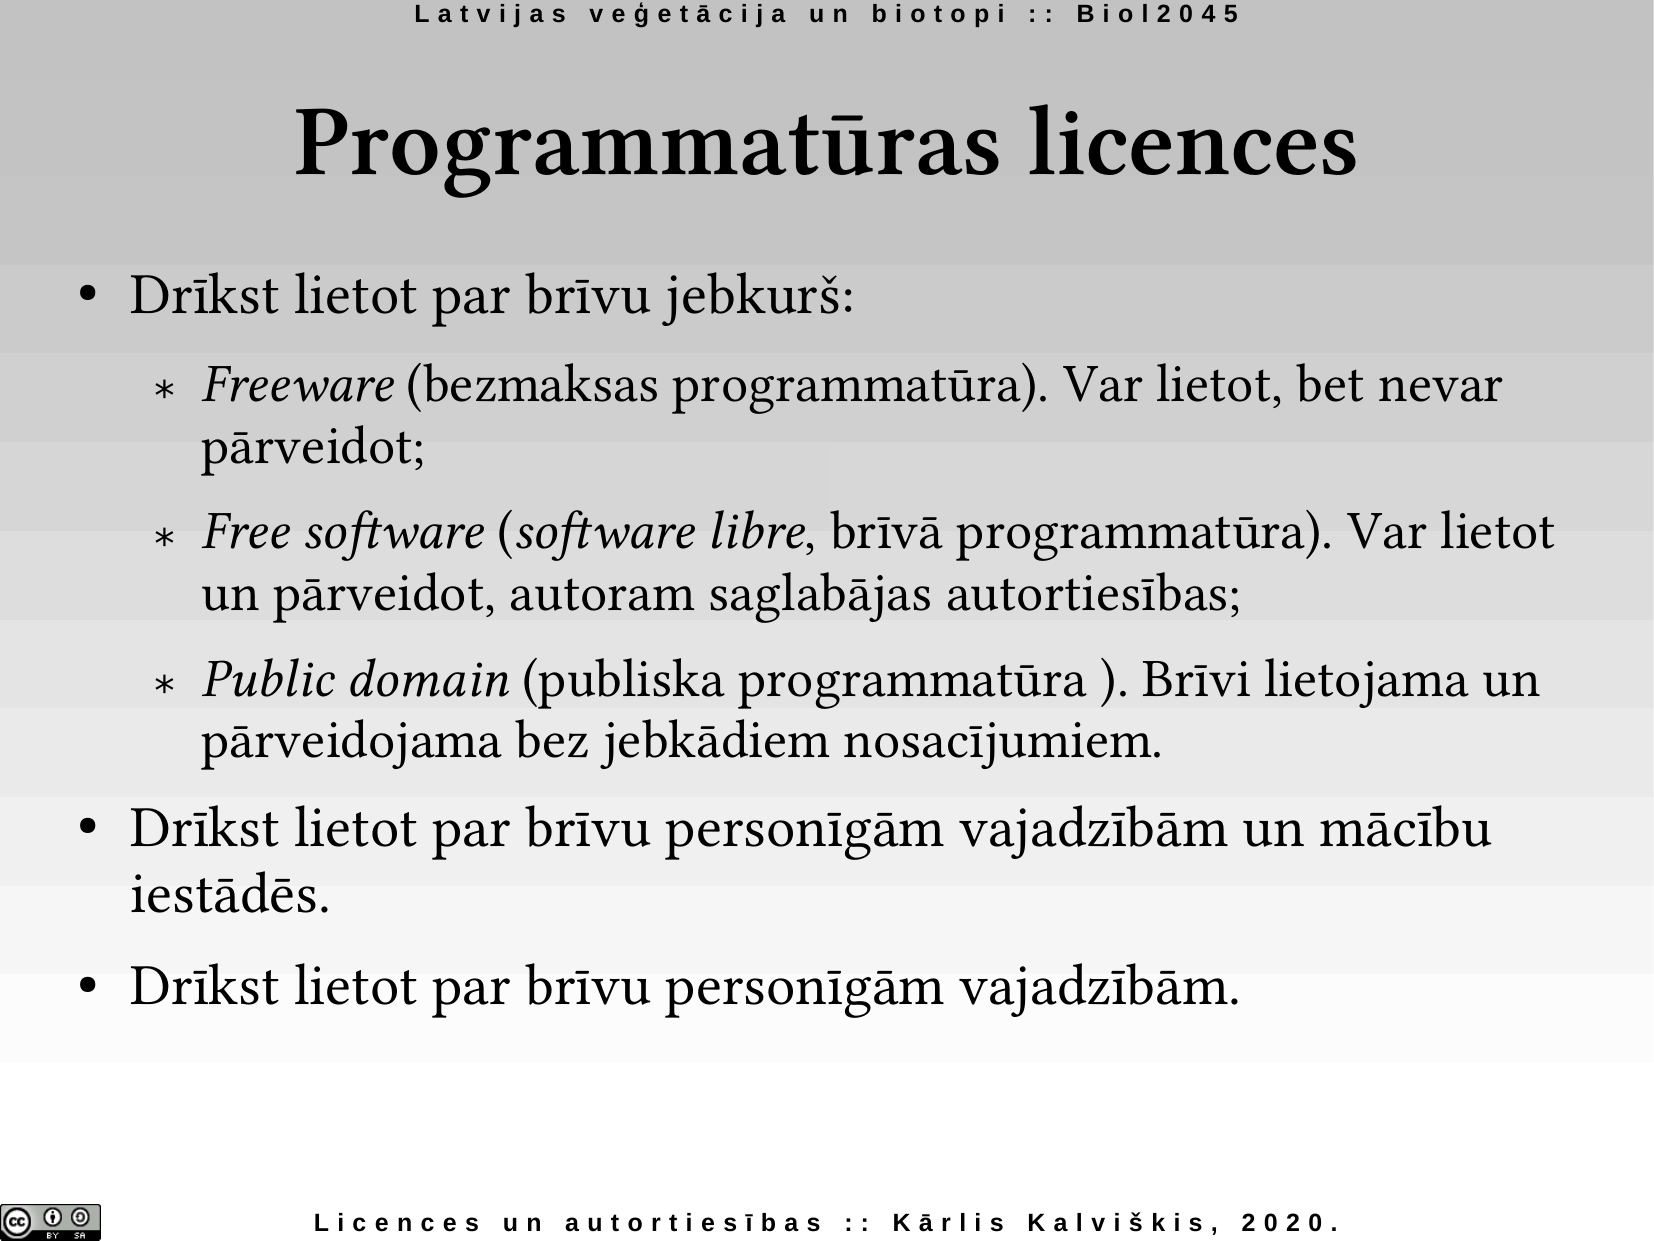

# Programmatūras licences
Drīkst lietot par brīvu jebkurš:
Freeware (bezmaksas programmatūra). Var lietot, bet nevar pārveidot;
Free software (software libre, brīvā programmatūra). Var lietot un pārveidot, autoram saglabājas autortiesības;
Public domain (publiska programmatūra ). Brīvi lietojama un pārveidojama bez jebkādiem nosacījumiem.
Drīkst lietot par brīvu personīgām vajadzībām un mācību iestādēs.
Drīkst lietot par brīvu personīgām vajadzībām.